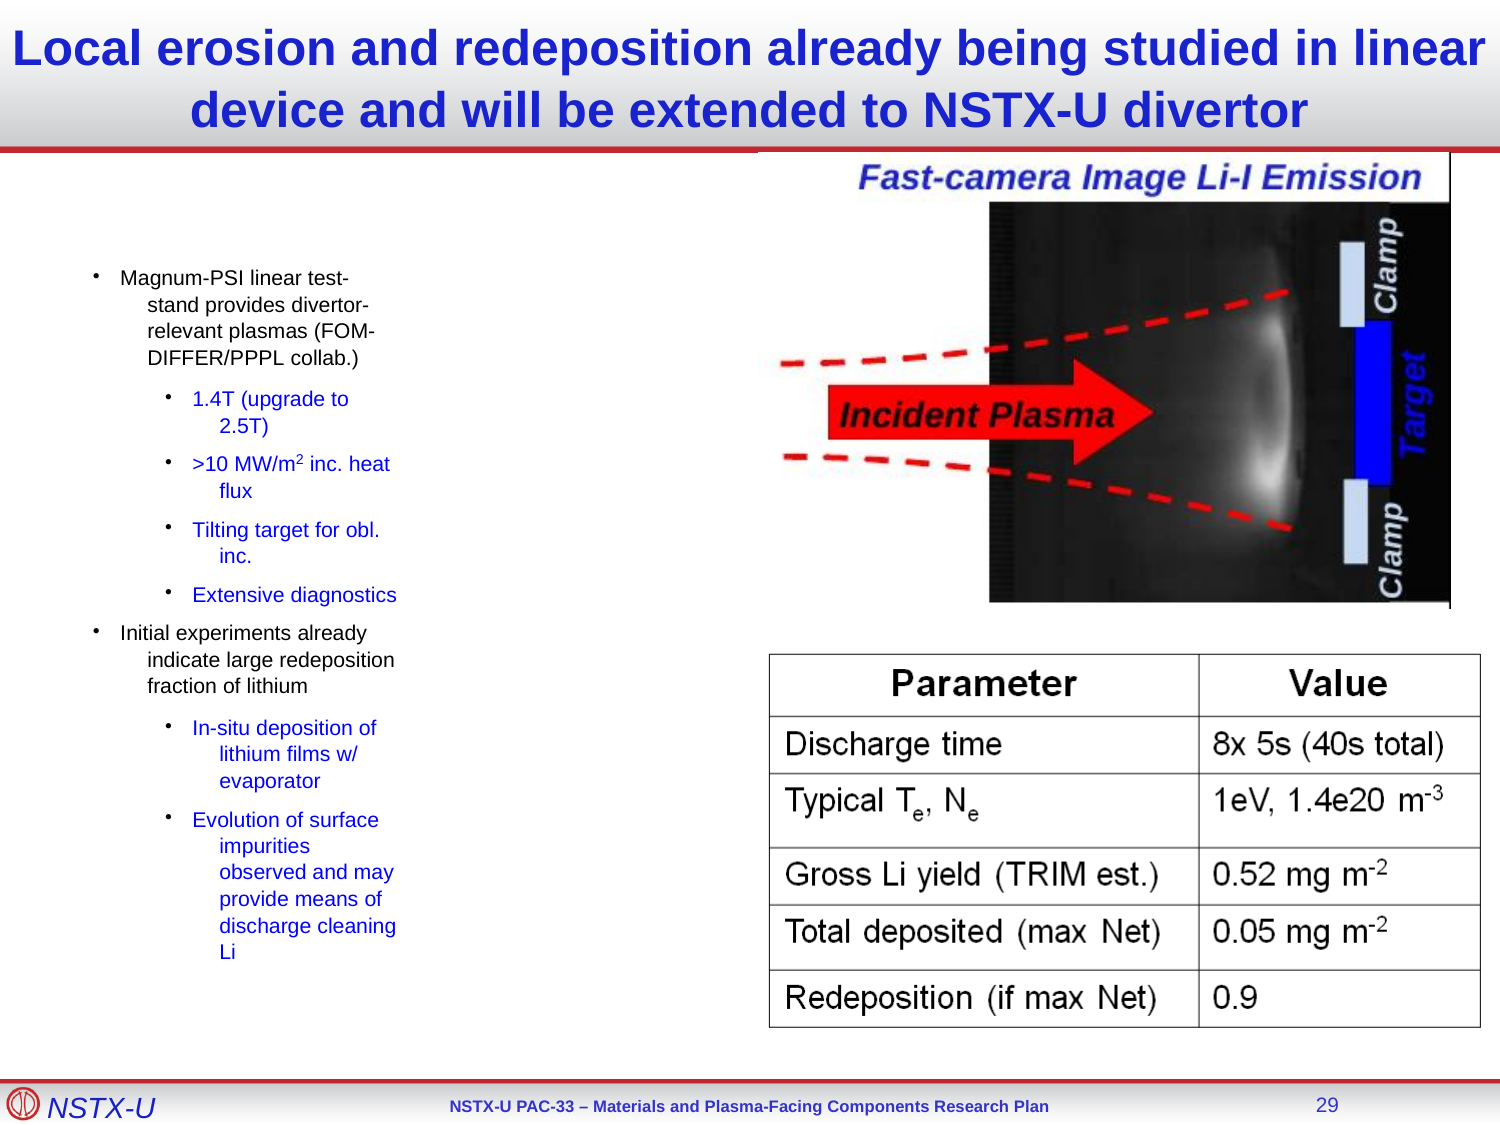

# Local erosion and redeposition already being studied in linear device and will be extended to NSTX-U divertor
Magnum-PSI linear test-stand provides divertor-relevant plasmas (FOM-DIFFER/PPPL collab.)
1.4T (upgrade to 2.5T)
>10 MW/m2 inc. heat flux
Tilting target for obl. inc.
Extensive diagnostics
Initial experiments already indicate large redeposition fraction of lithium
In-situ deposition of lithium films w/ evaporator
Evolution of surface impurities observed and may provide means of discharge cleaning Li